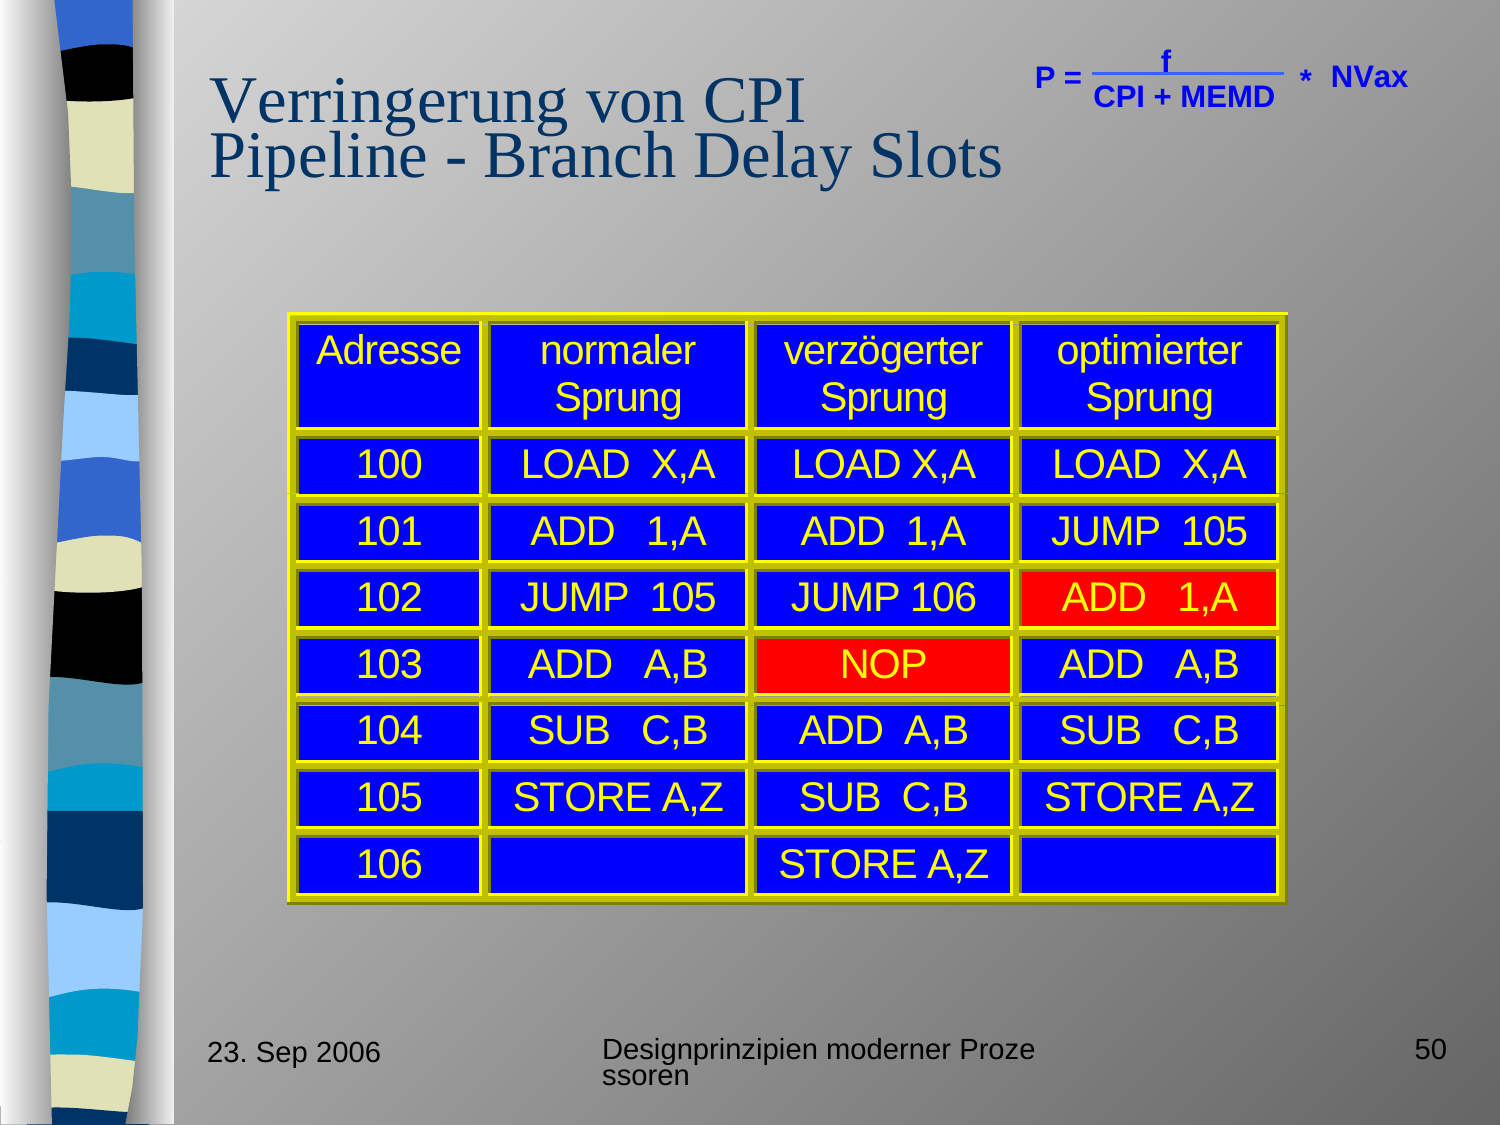

# Verringerung von CPI Pipeline - Branch Delay Slots
Designprinzipien moderner Prozessoren
50